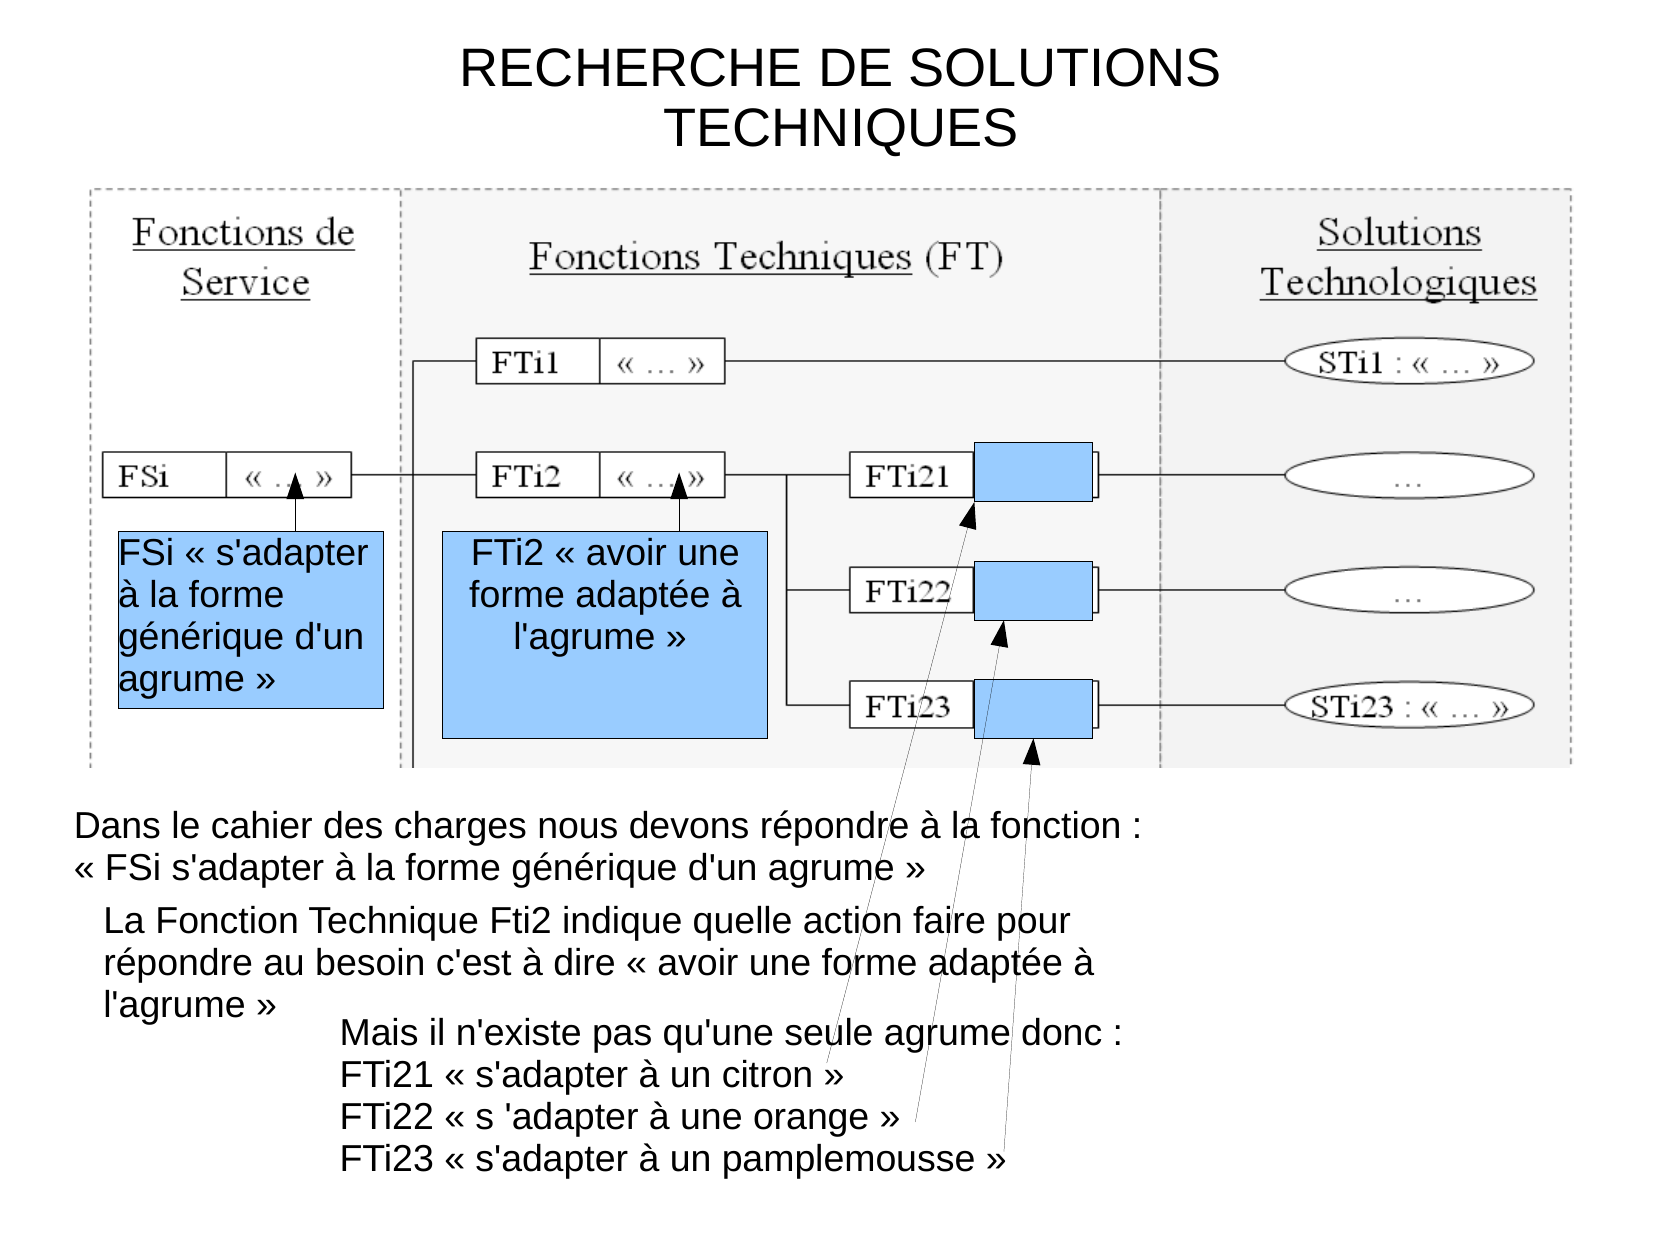

RECHERCHE DE SOLUTIONS TECHNIQUES
FSi « s'adapter à la forme générique d'un agrume »
FTi2 « avoir une forme adaptée à l'agrume »
Dans le cahier des charges nous devons répondre à la fonction : « FSi s'adapter à la forme générique d'un agrume »
La Fonction Technique Fti2 indique quelle action faire pour répondre au besoin c'est à dire « avoir une forme adaptée à l'agrume »
Mais il n'existe pas qu'une seule agrume donc :
FTi21 « s'adapter à un citron »
FTi22 « s 'adapter à une orange »
FTi23 « s'adapter à un pamplemousse »